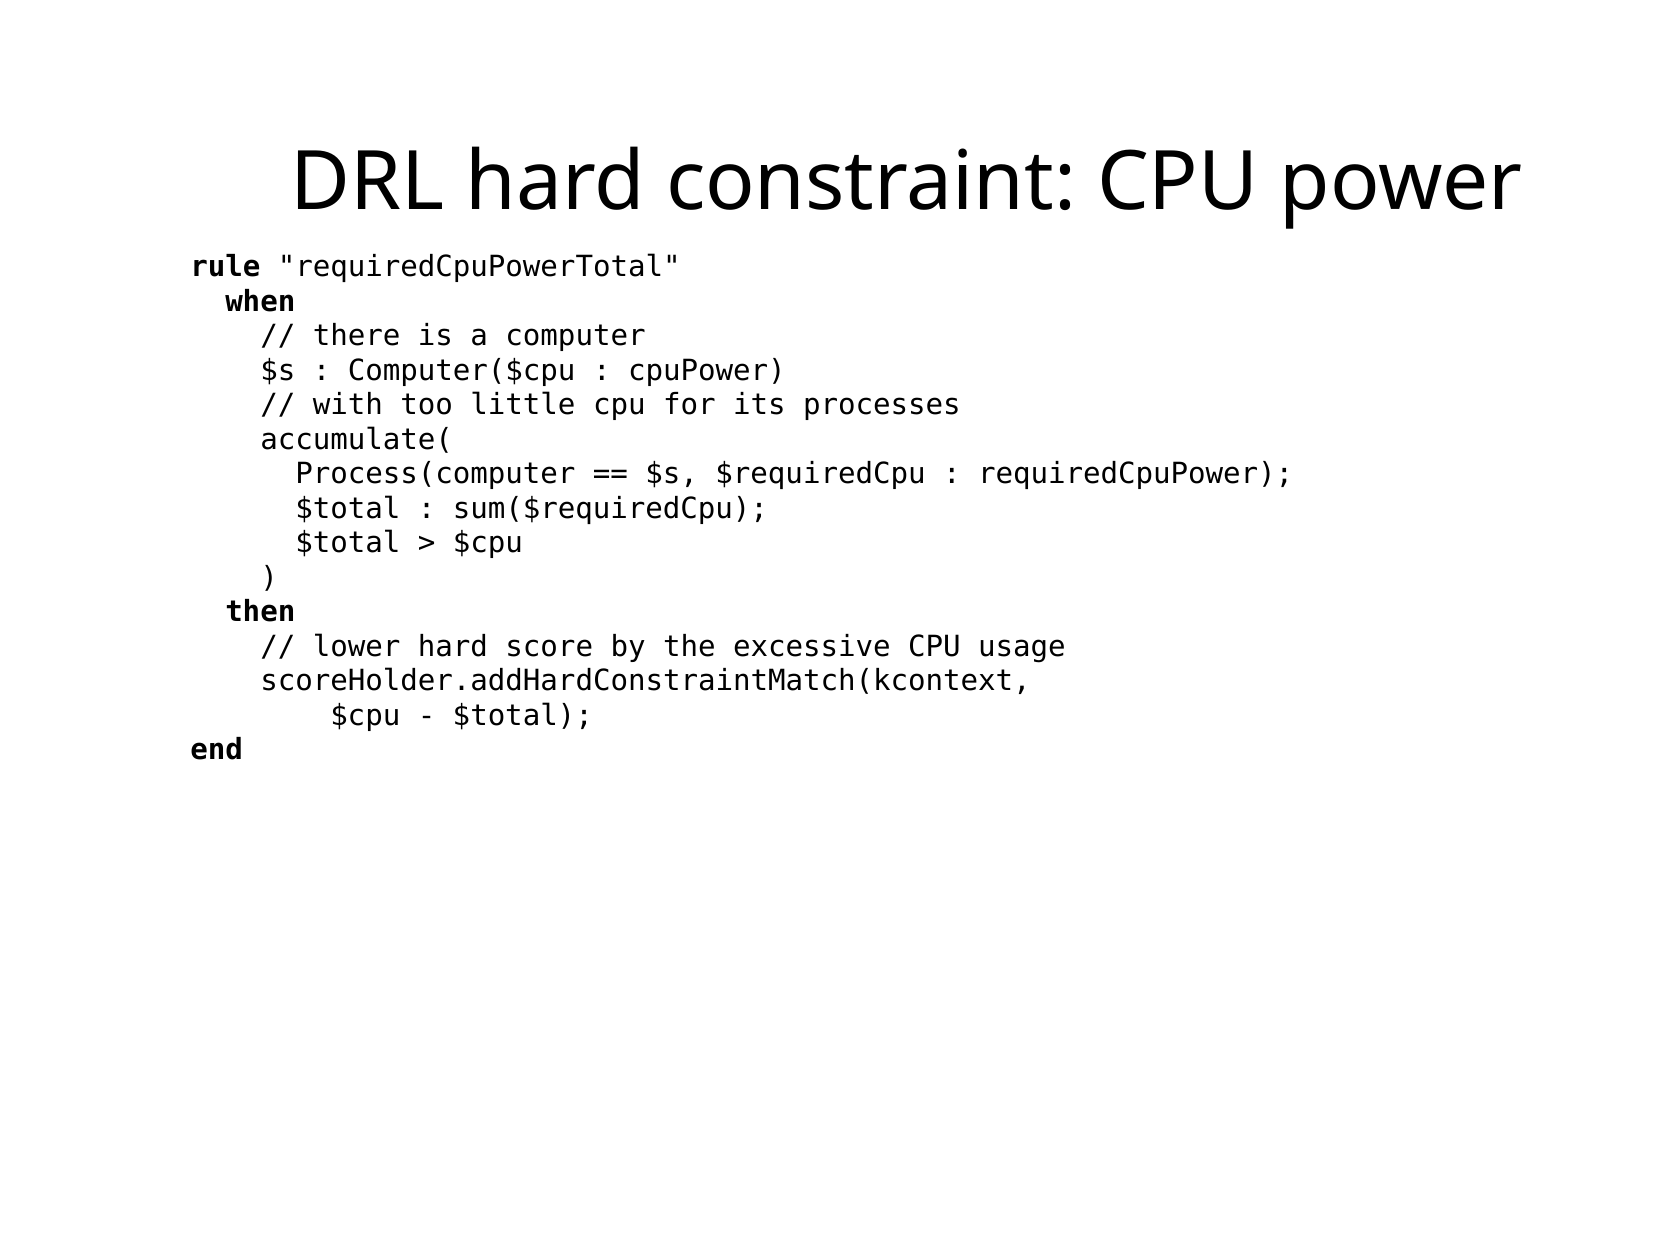

DRL hard constraint: CPU power
rule "requiredCpuPowerTotal"
 when
 // there is a computer
 $s : Computer($cpu : cpuPower)
 // with too little cpu for its processes
 accumulate(
 Process(computer == $s, $requiredCpu : requiredCpuPower);
 $total : sum($requiredCpu);
 $total > $cpu
 )
 then
 // lower hard score by the excessive CPU usage
 scoreHolder.addHardConstraintMatch(kcontext,
 $cpu - $total);
end